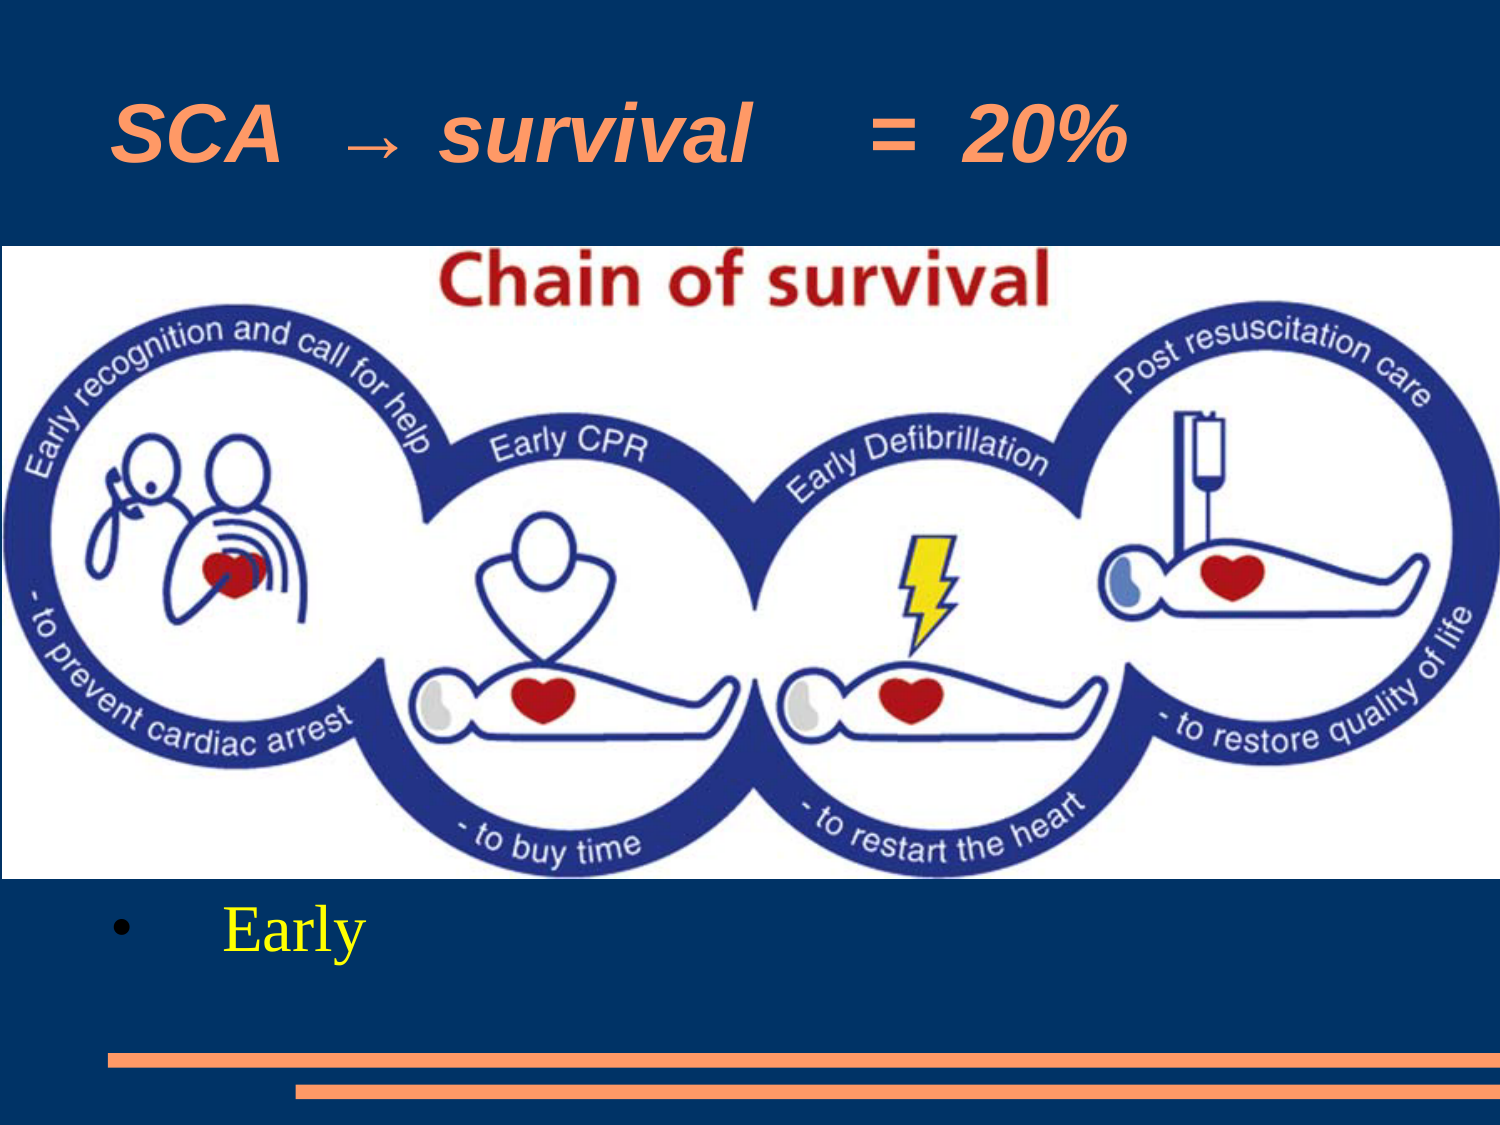

# SCA → survival = 20%
Early